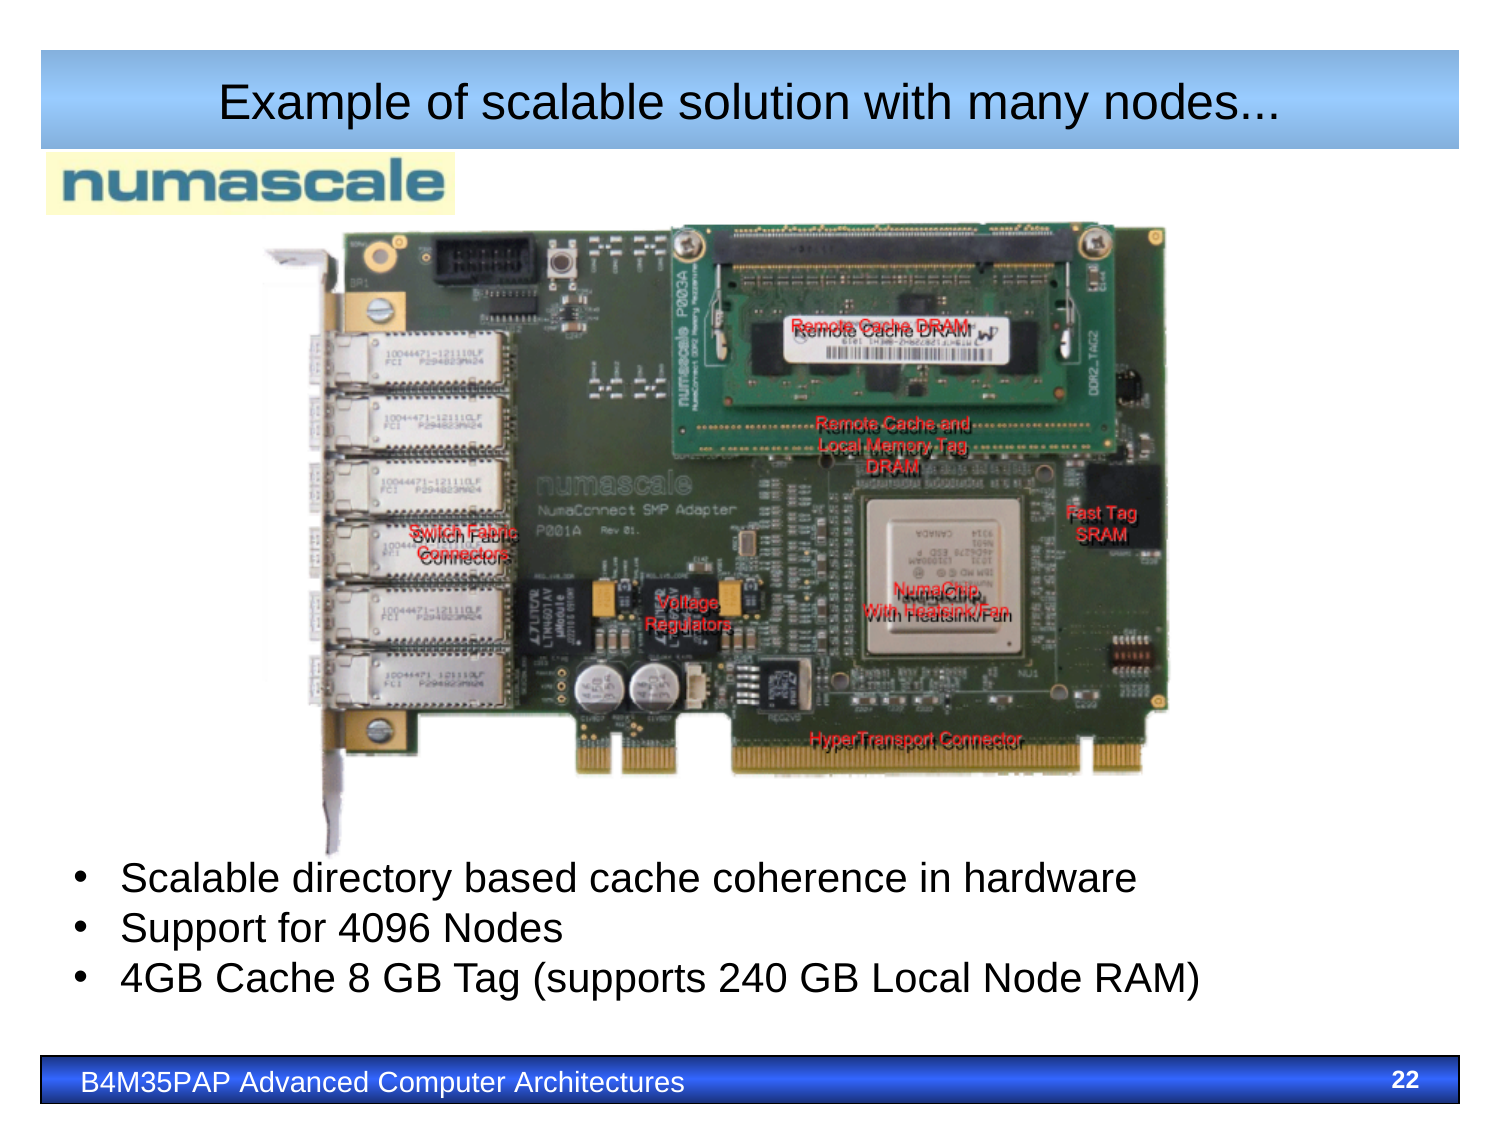

# Example of scalable solution with many nodes...
 Scalable directory based cache coherence in hardware
 Support for 4096 Nodes
 4GB Cache 8 GB Tag (supports 240 GB Local Node RAM)